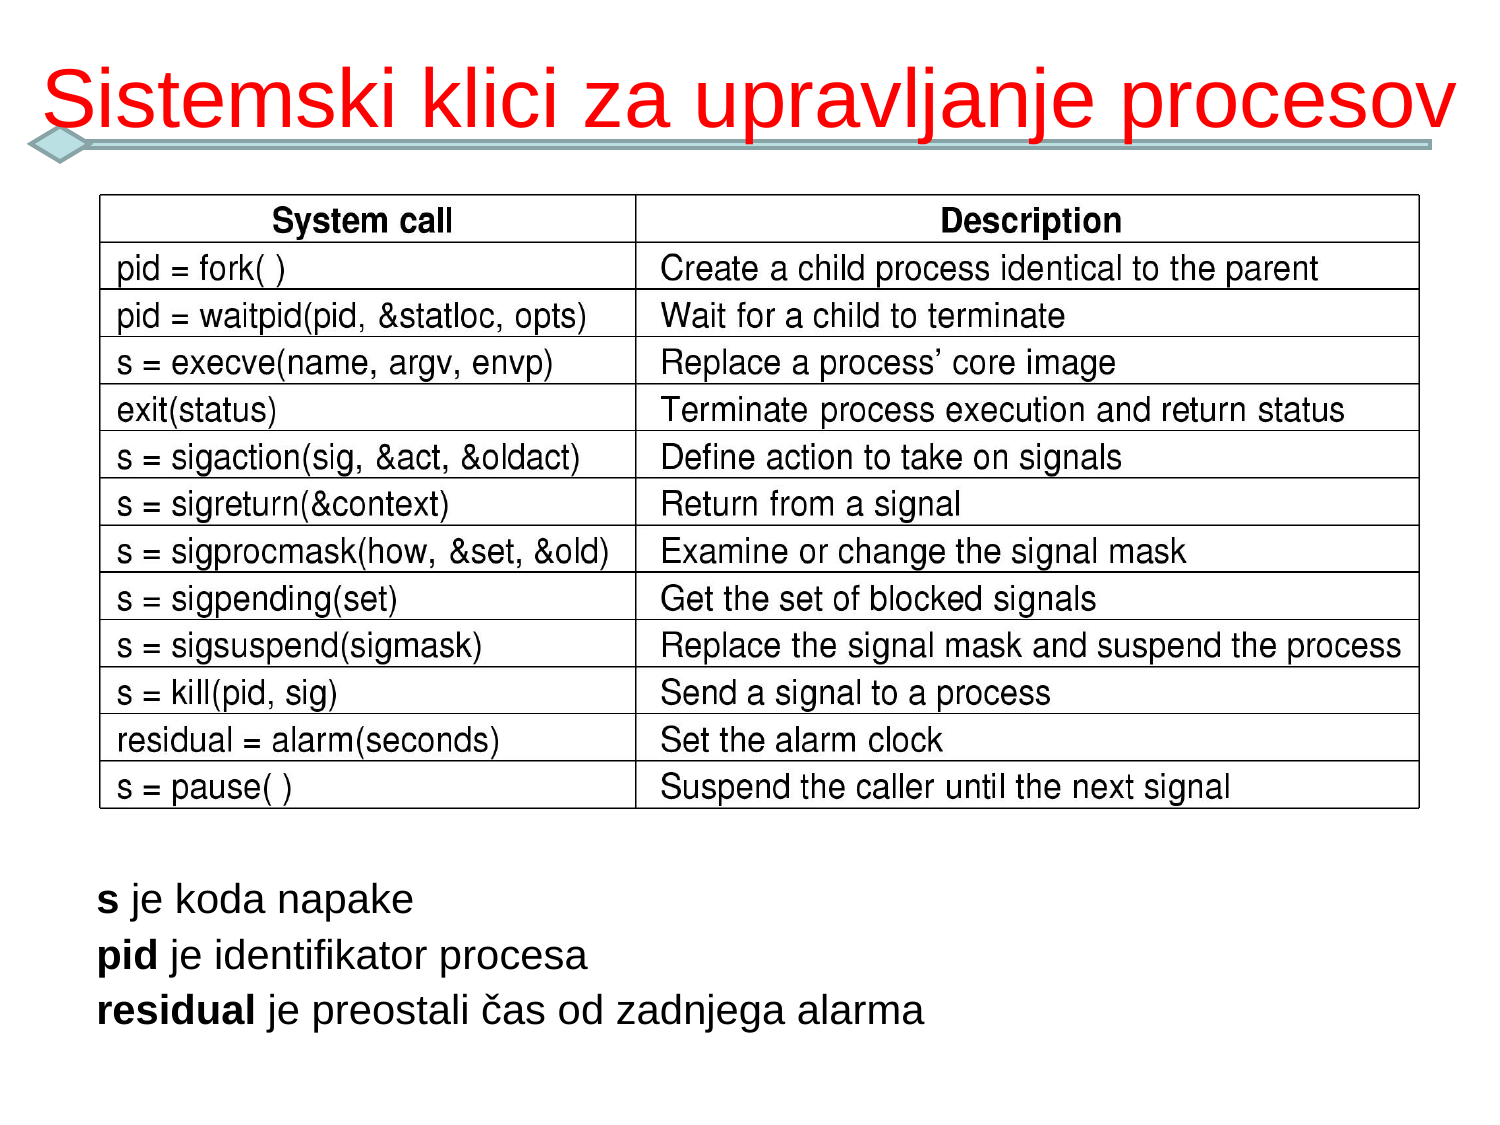

# Sistemski klici za upravljanje procesov
s je koda napake
pid je identifikator procesa
residual je preostali čas od zadnjega alarma